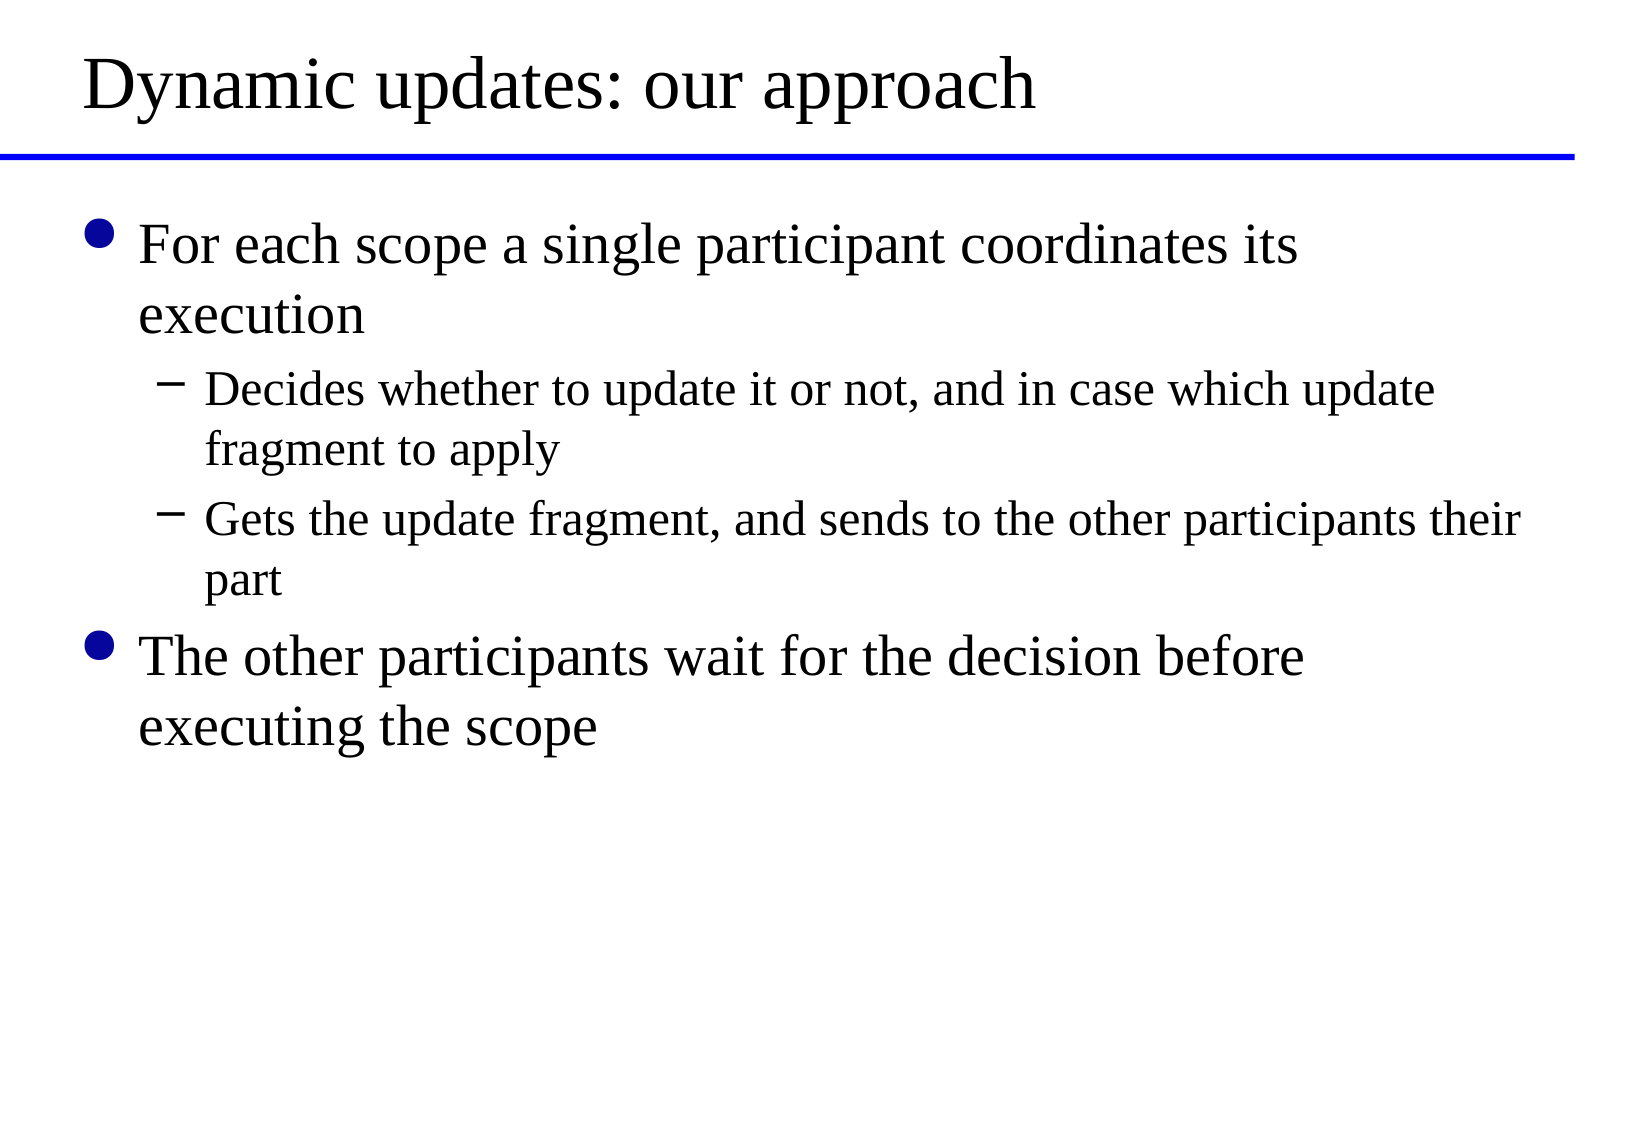

# Dynamic updates: our approach
For each scope a single participant coordinates its execution
Decides whether to update it or not, and in case which update fragment to apply
Gets the update fragment, and sends to the other participants their part
The other participants wait for the decision before executing the scope